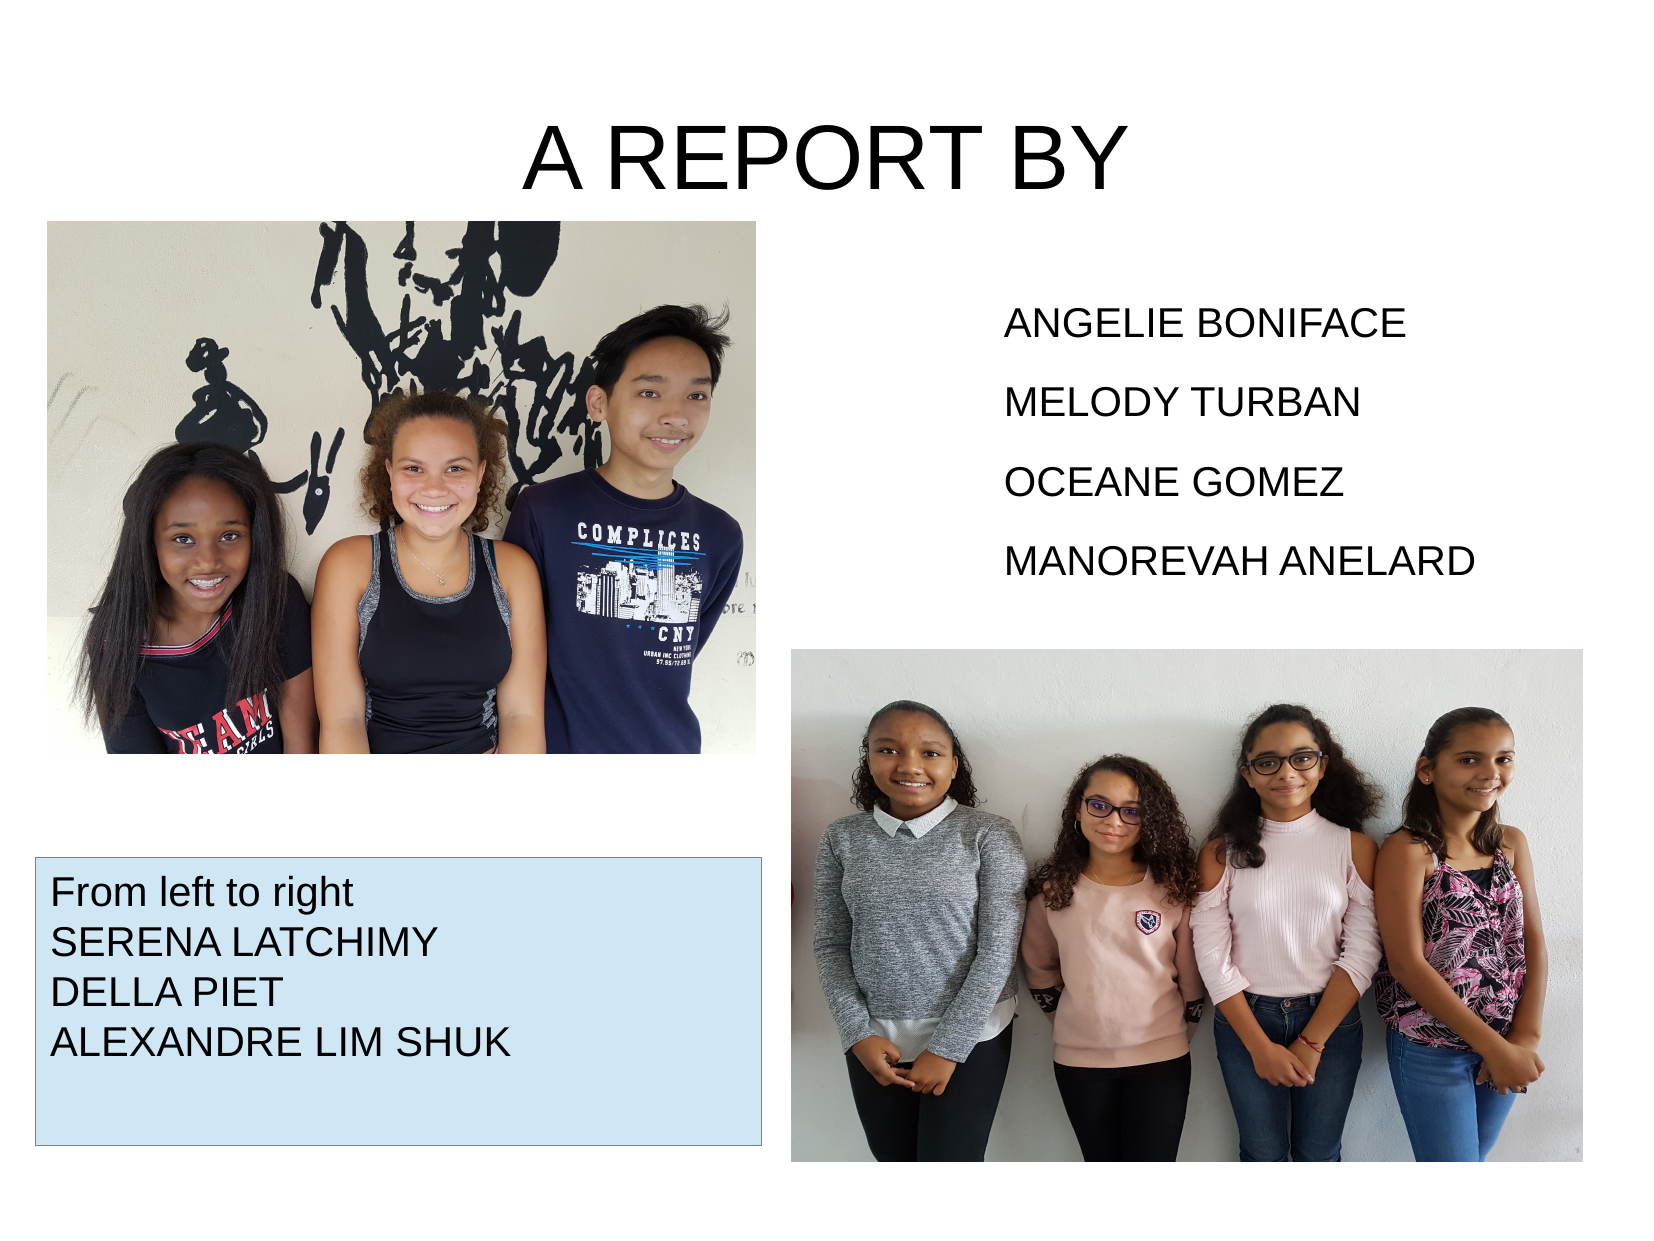

# A REPORT BY
ANGELIE BONIFACE
MELODY TURBAN
OCEANE GOMEZ
MANOREVAH ANELARD
From left to right
SERENA LATCHIMY
DELLA PIET
ALEXANDRE LIM SHUK
From left to right
SERENA LATCHIMY
DELLA PIET
ALEXANDRE LIM SHUK